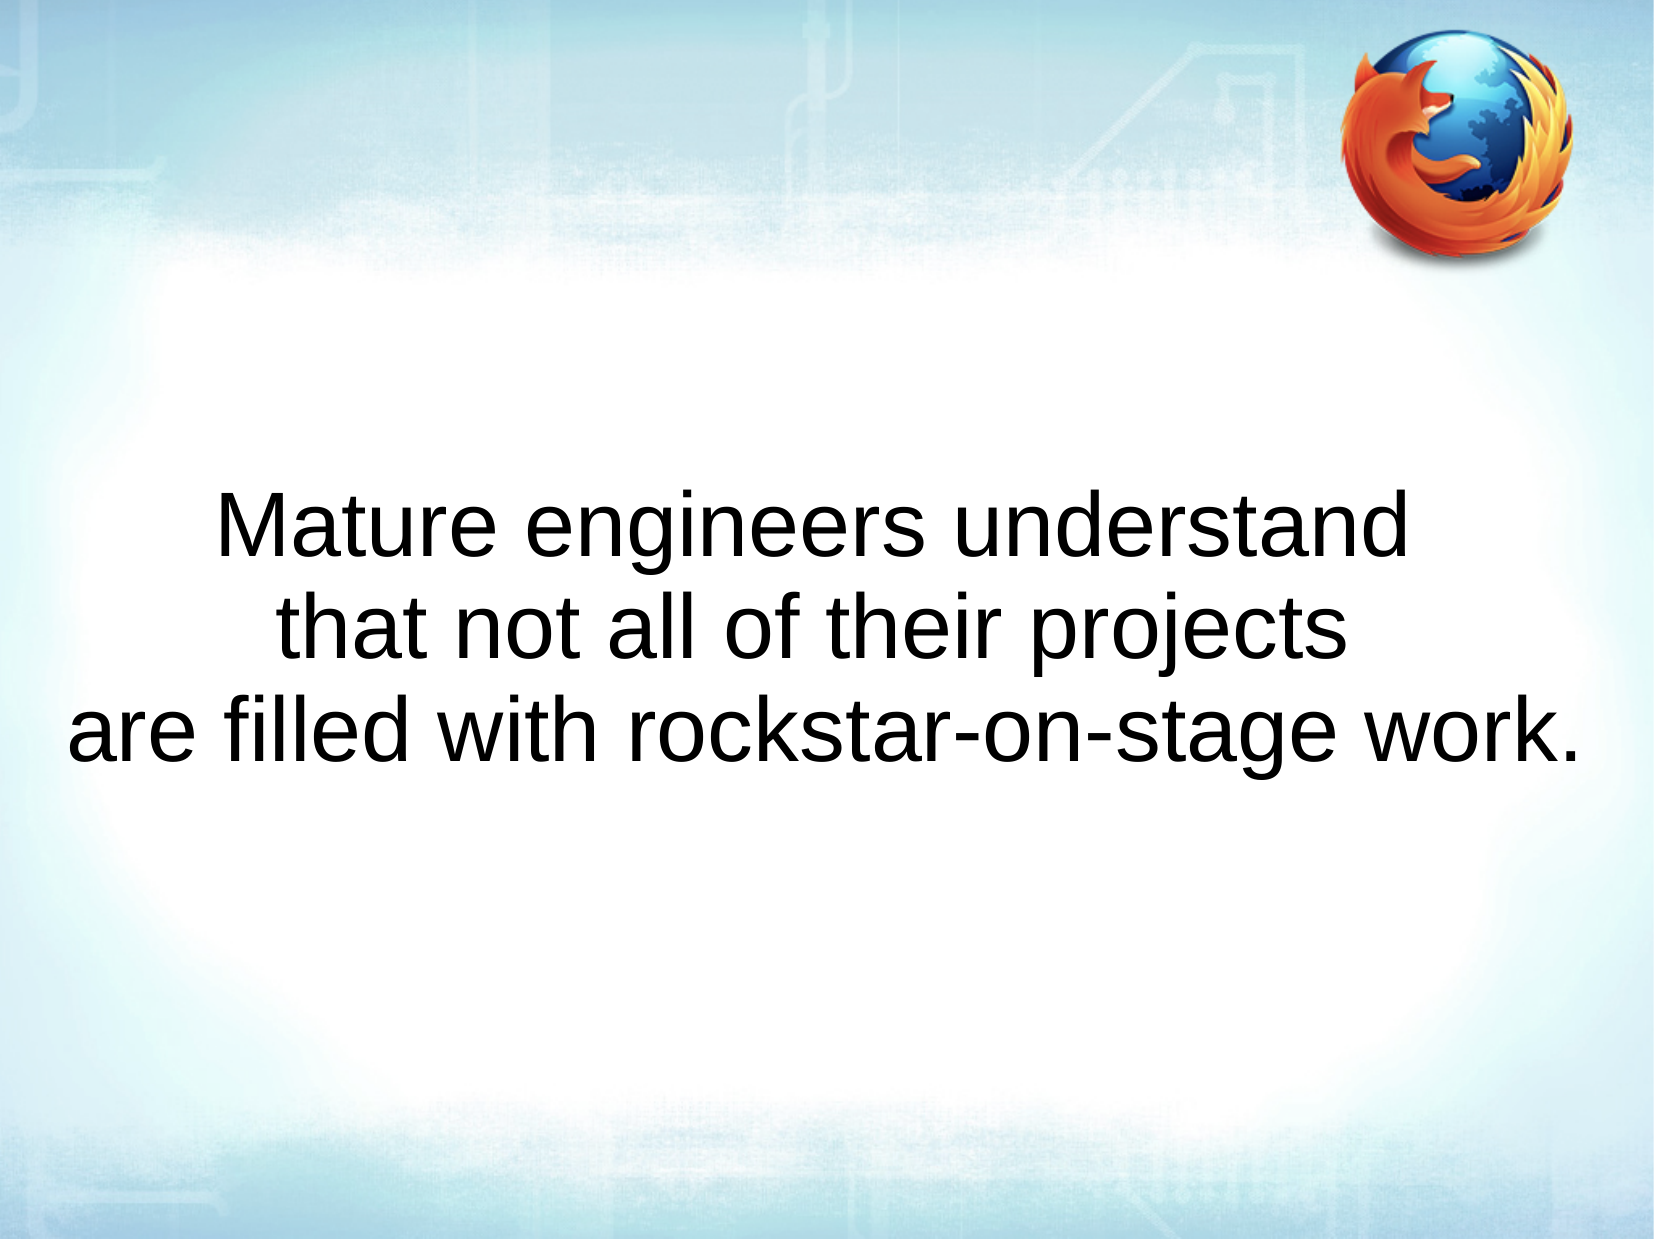

# Mature engineers understand that not all of their projects are filled with rockstar-on-stage work.